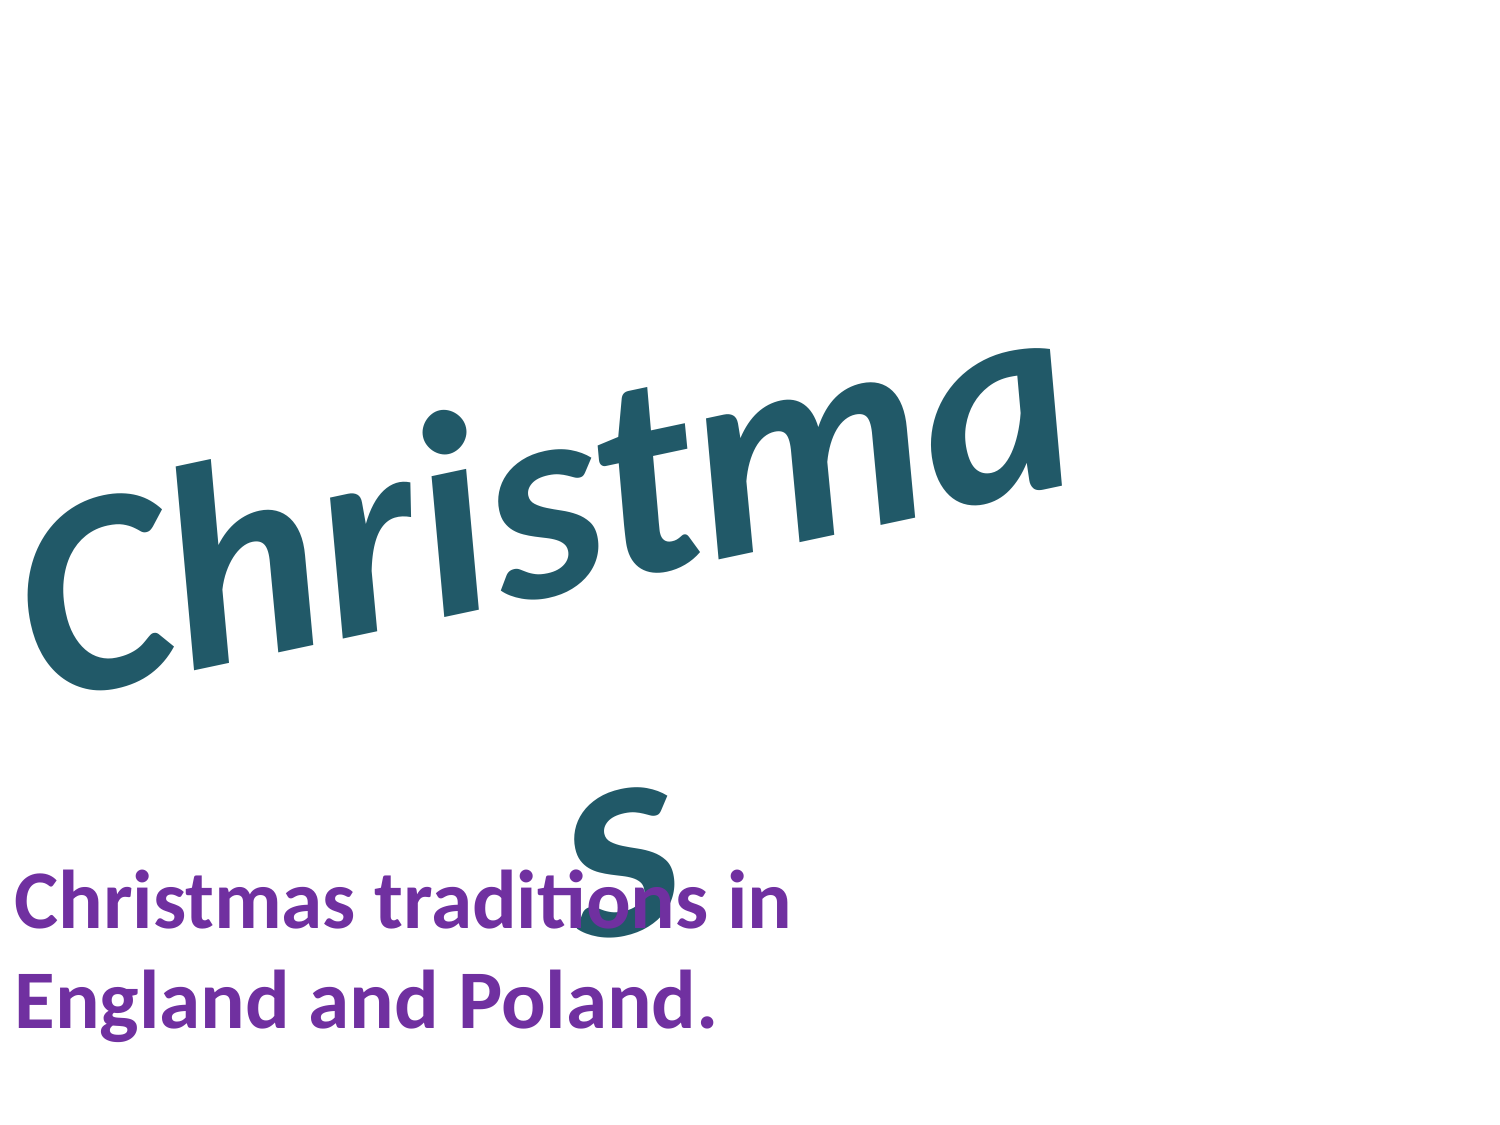

# Christmas
Christmas traditions in England and Poland.